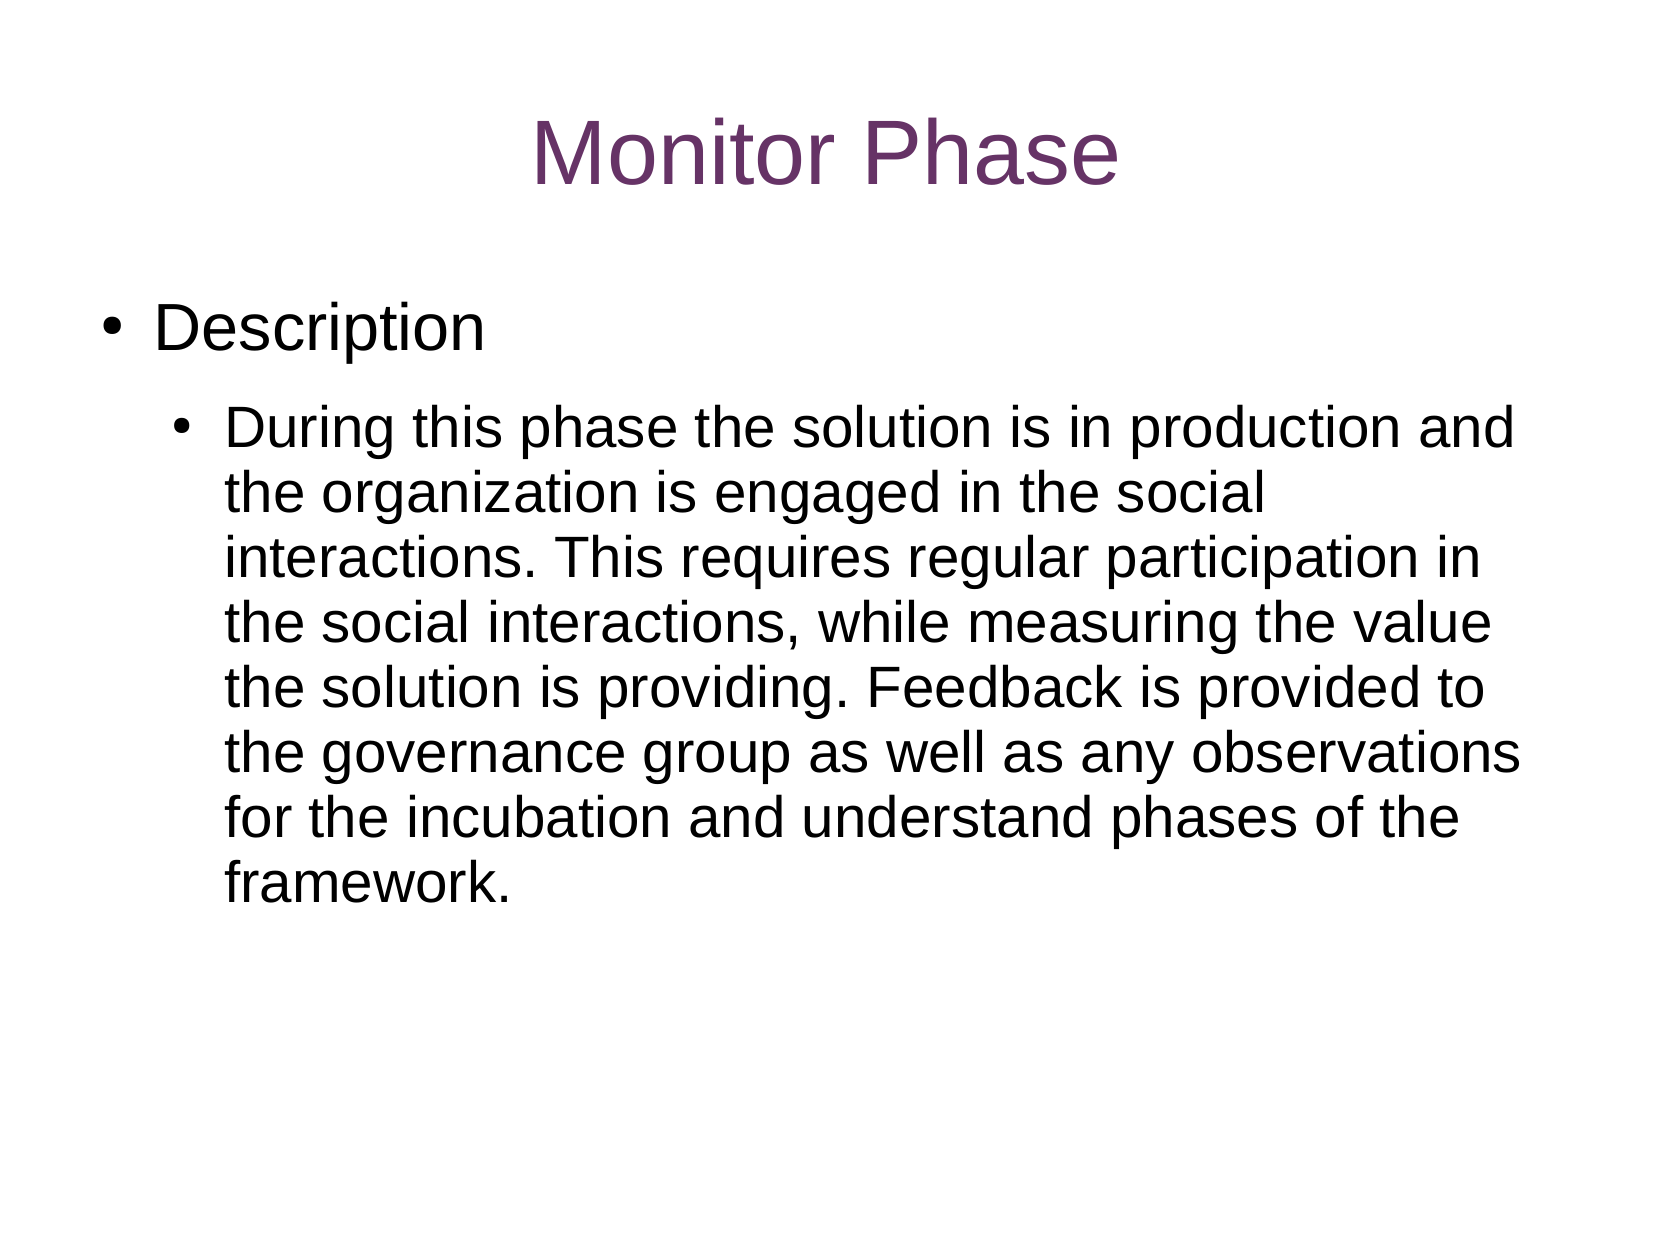

# Monitor Phase
Description
During this phase the solution is in production and the organization is engaged in the social interactions. This requires regular participation in the social interactions, while measuring the value the solution is providing. Feedback is provided to the governance group as well as any observations for the incubation and understand phases of the framework.